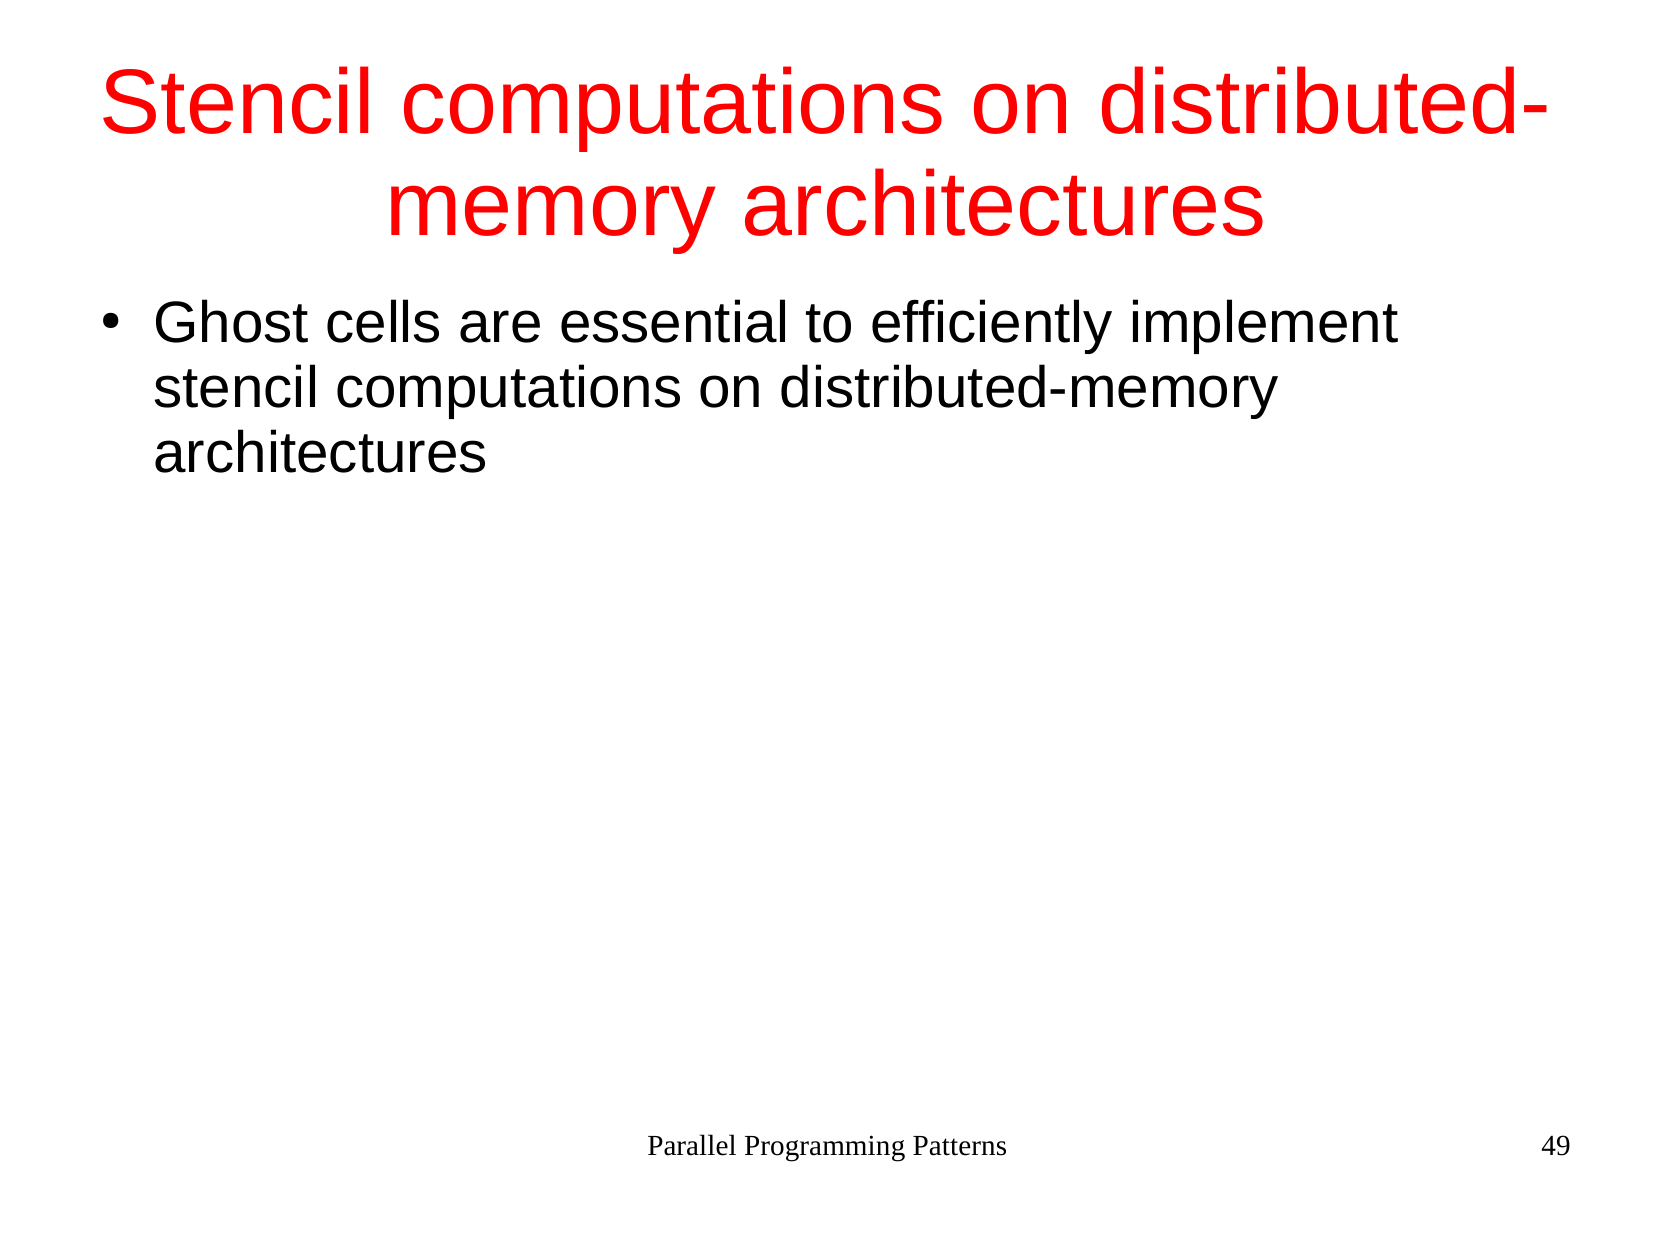

# Stencil computations on distributed-memory architectures
Ghost cells are essential to efficiently implement stencil computations on distributed-memory architectures
Parallel Programming Patterns
49